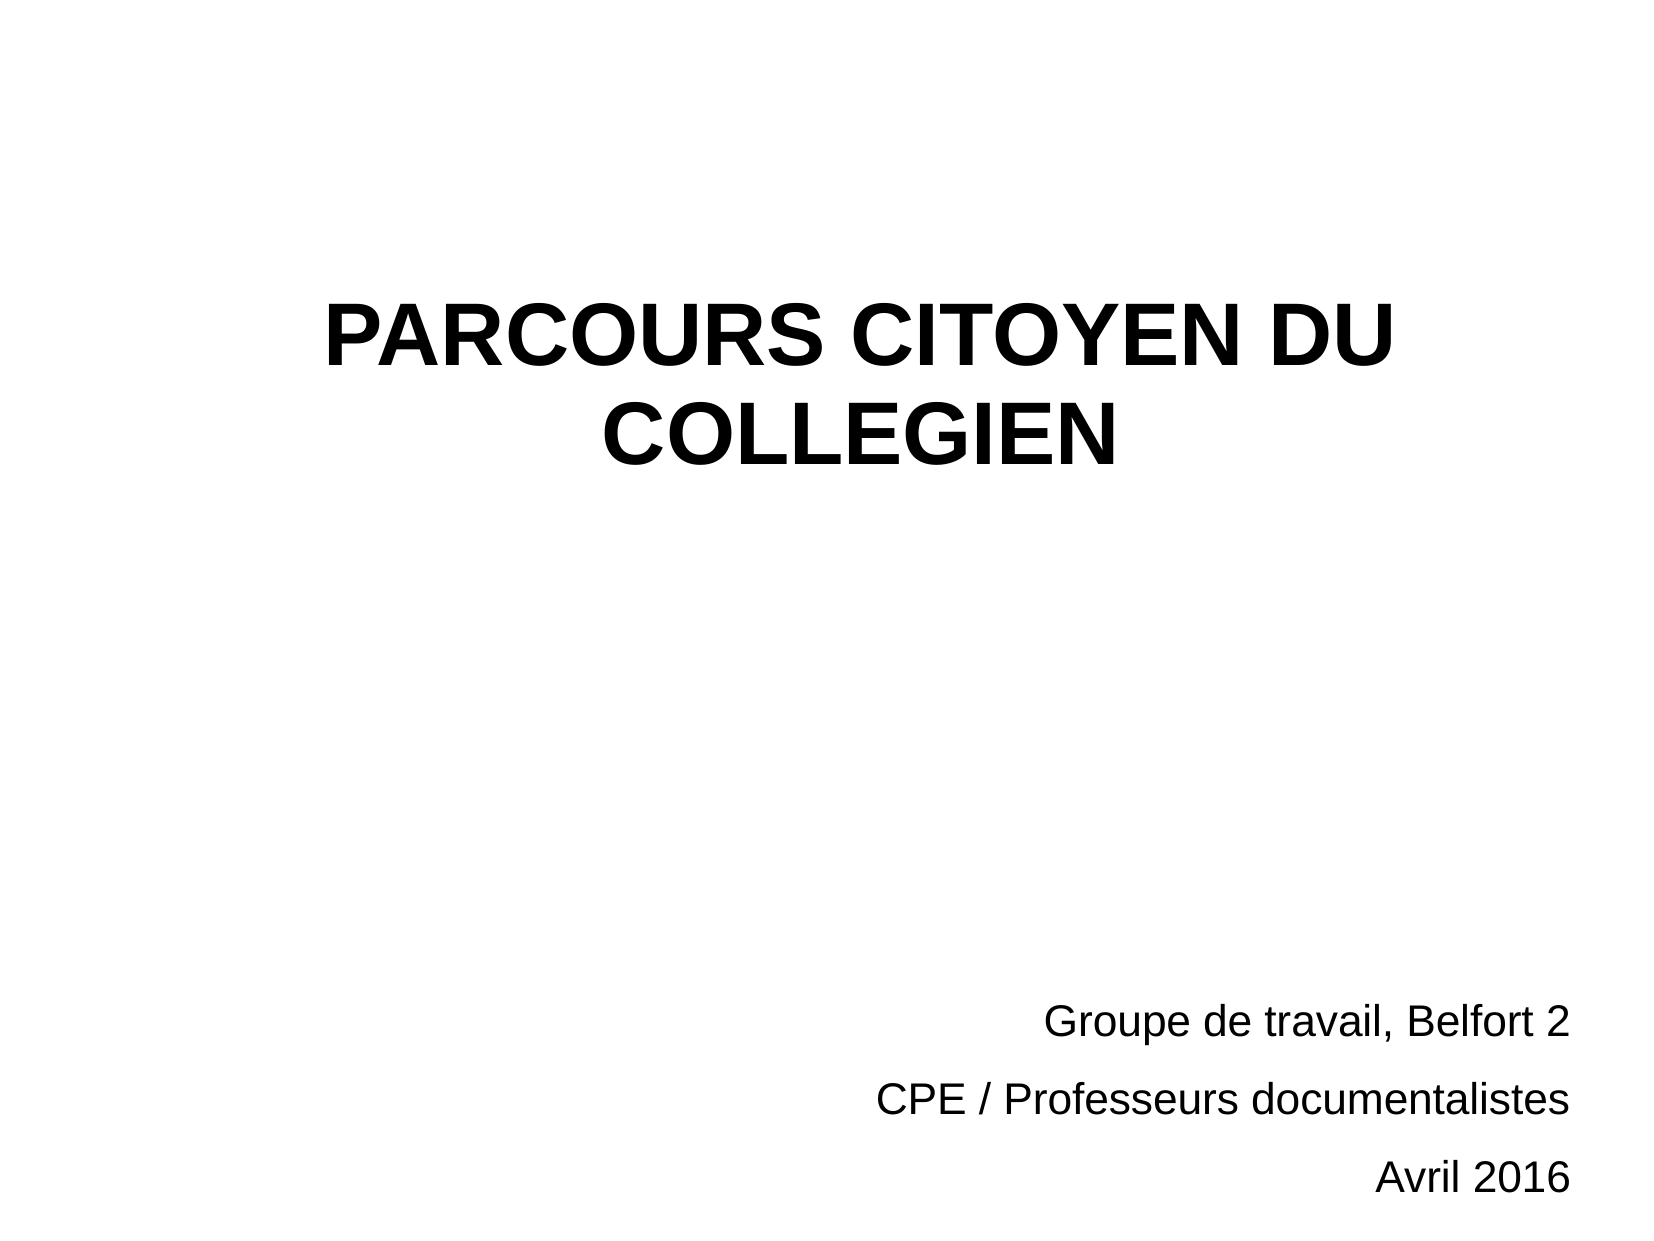

# PARCOURS CITOYEN DU COLLEGIEN
Groupe de travail, Belfort 2
CPE / Professeurs documentalistes
Avril 2016